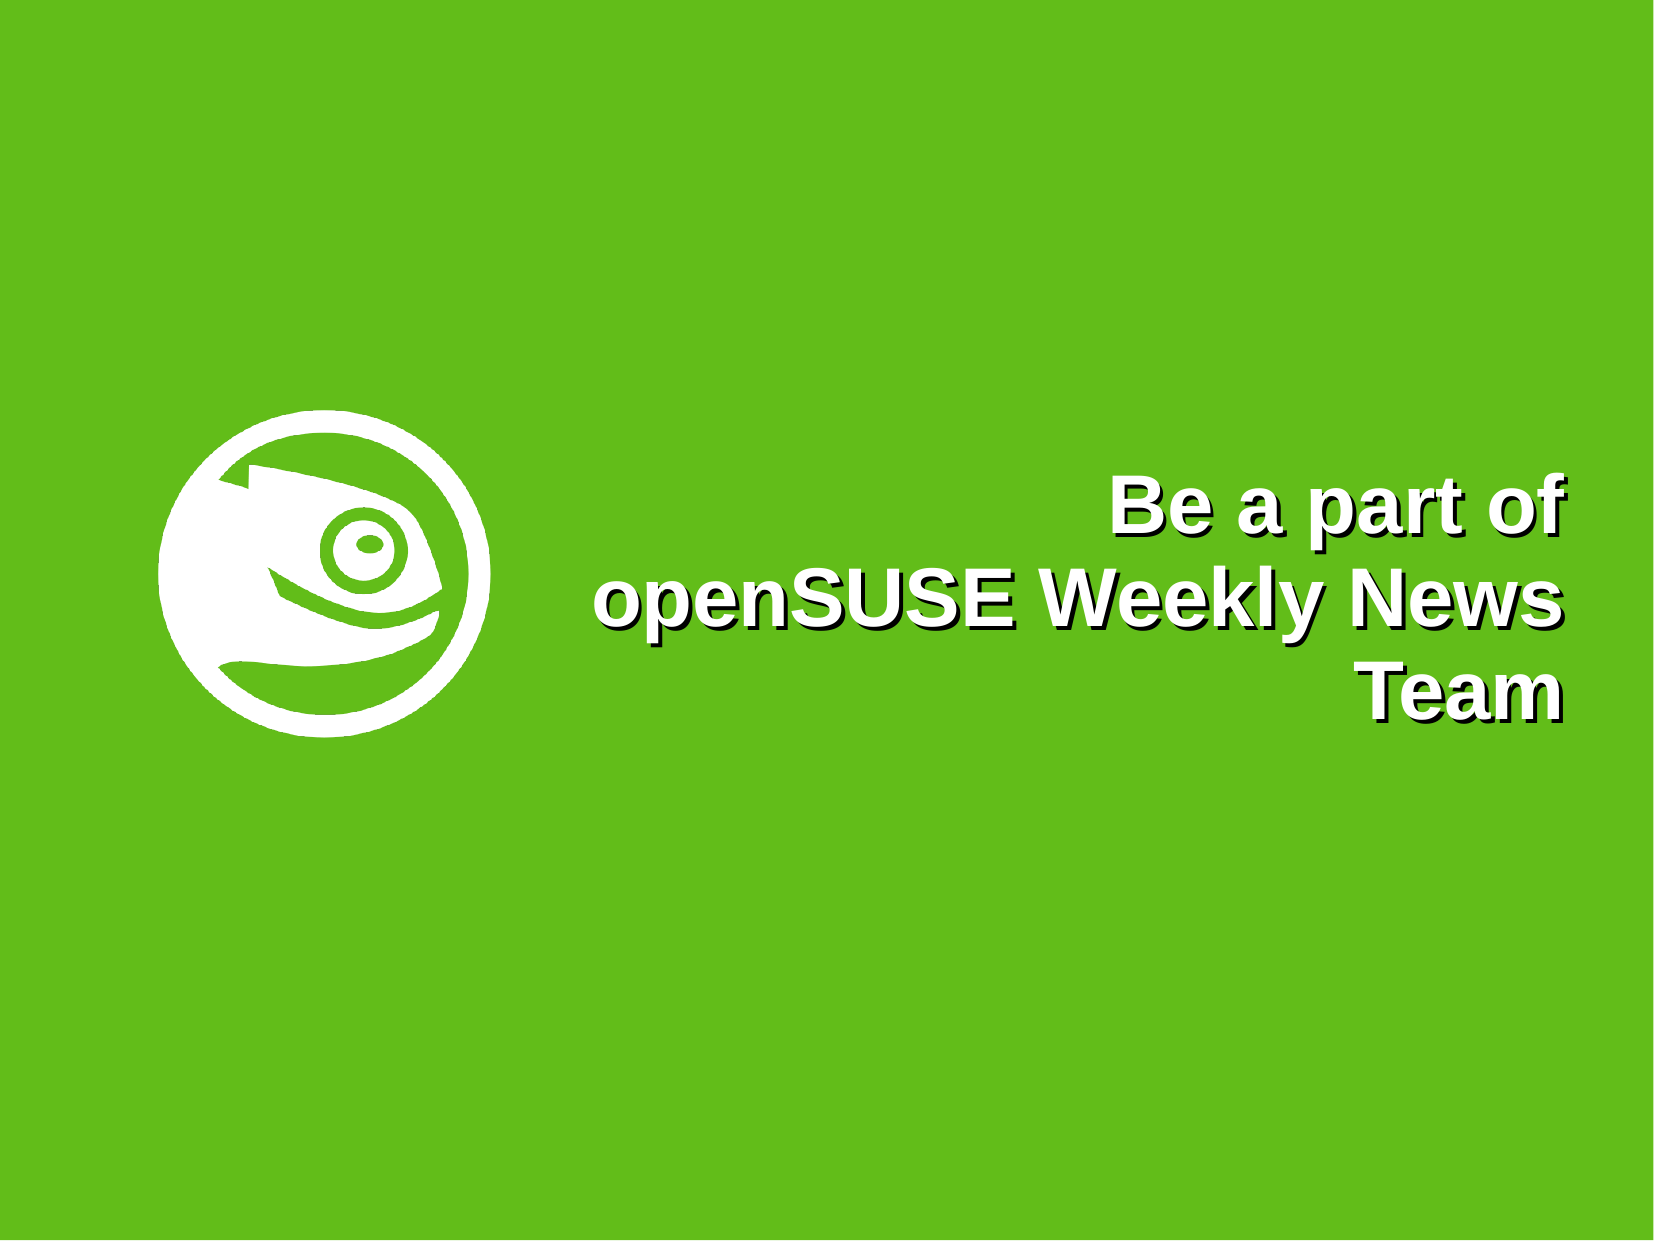

# Be a part of openSUSE Weekly News Team